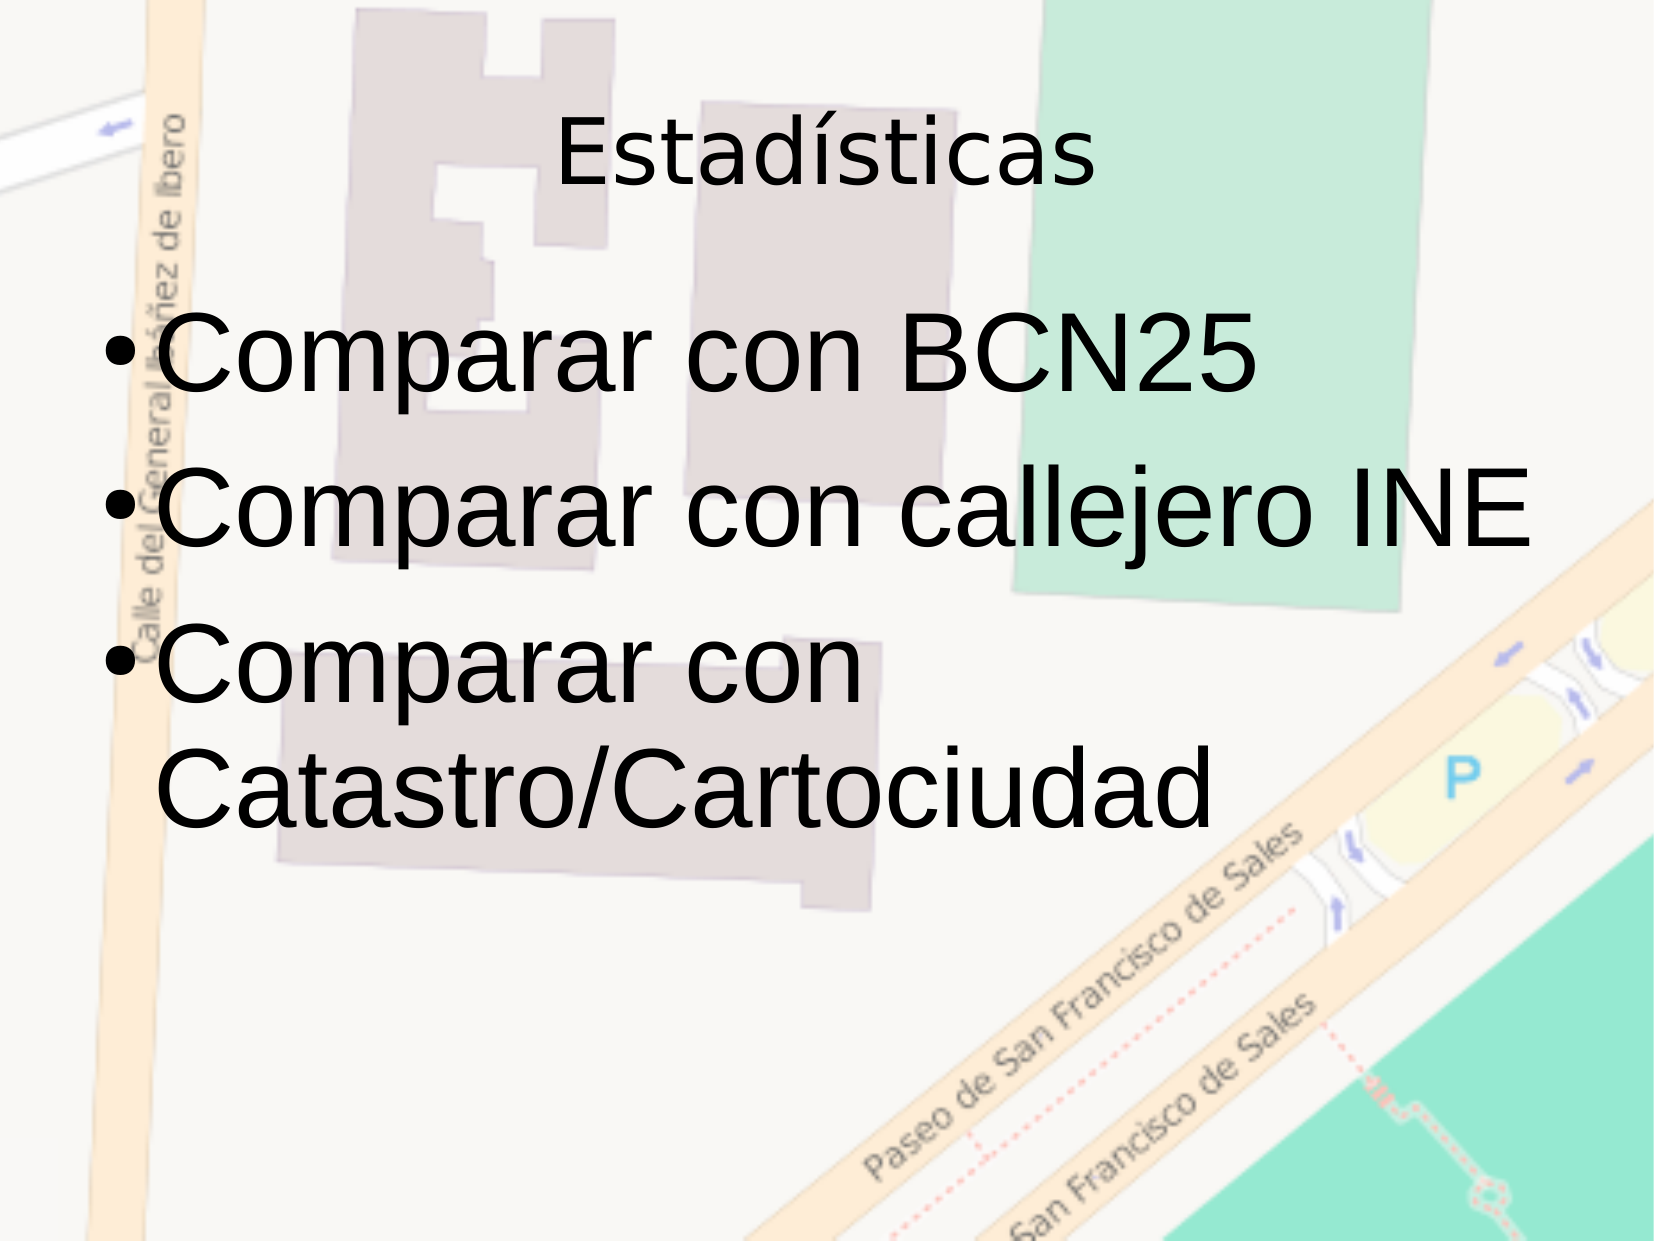

# Estadísticas
Comparar con BCN25
Comparar con callejero INE
Comparar con Catastro/Cartociudad